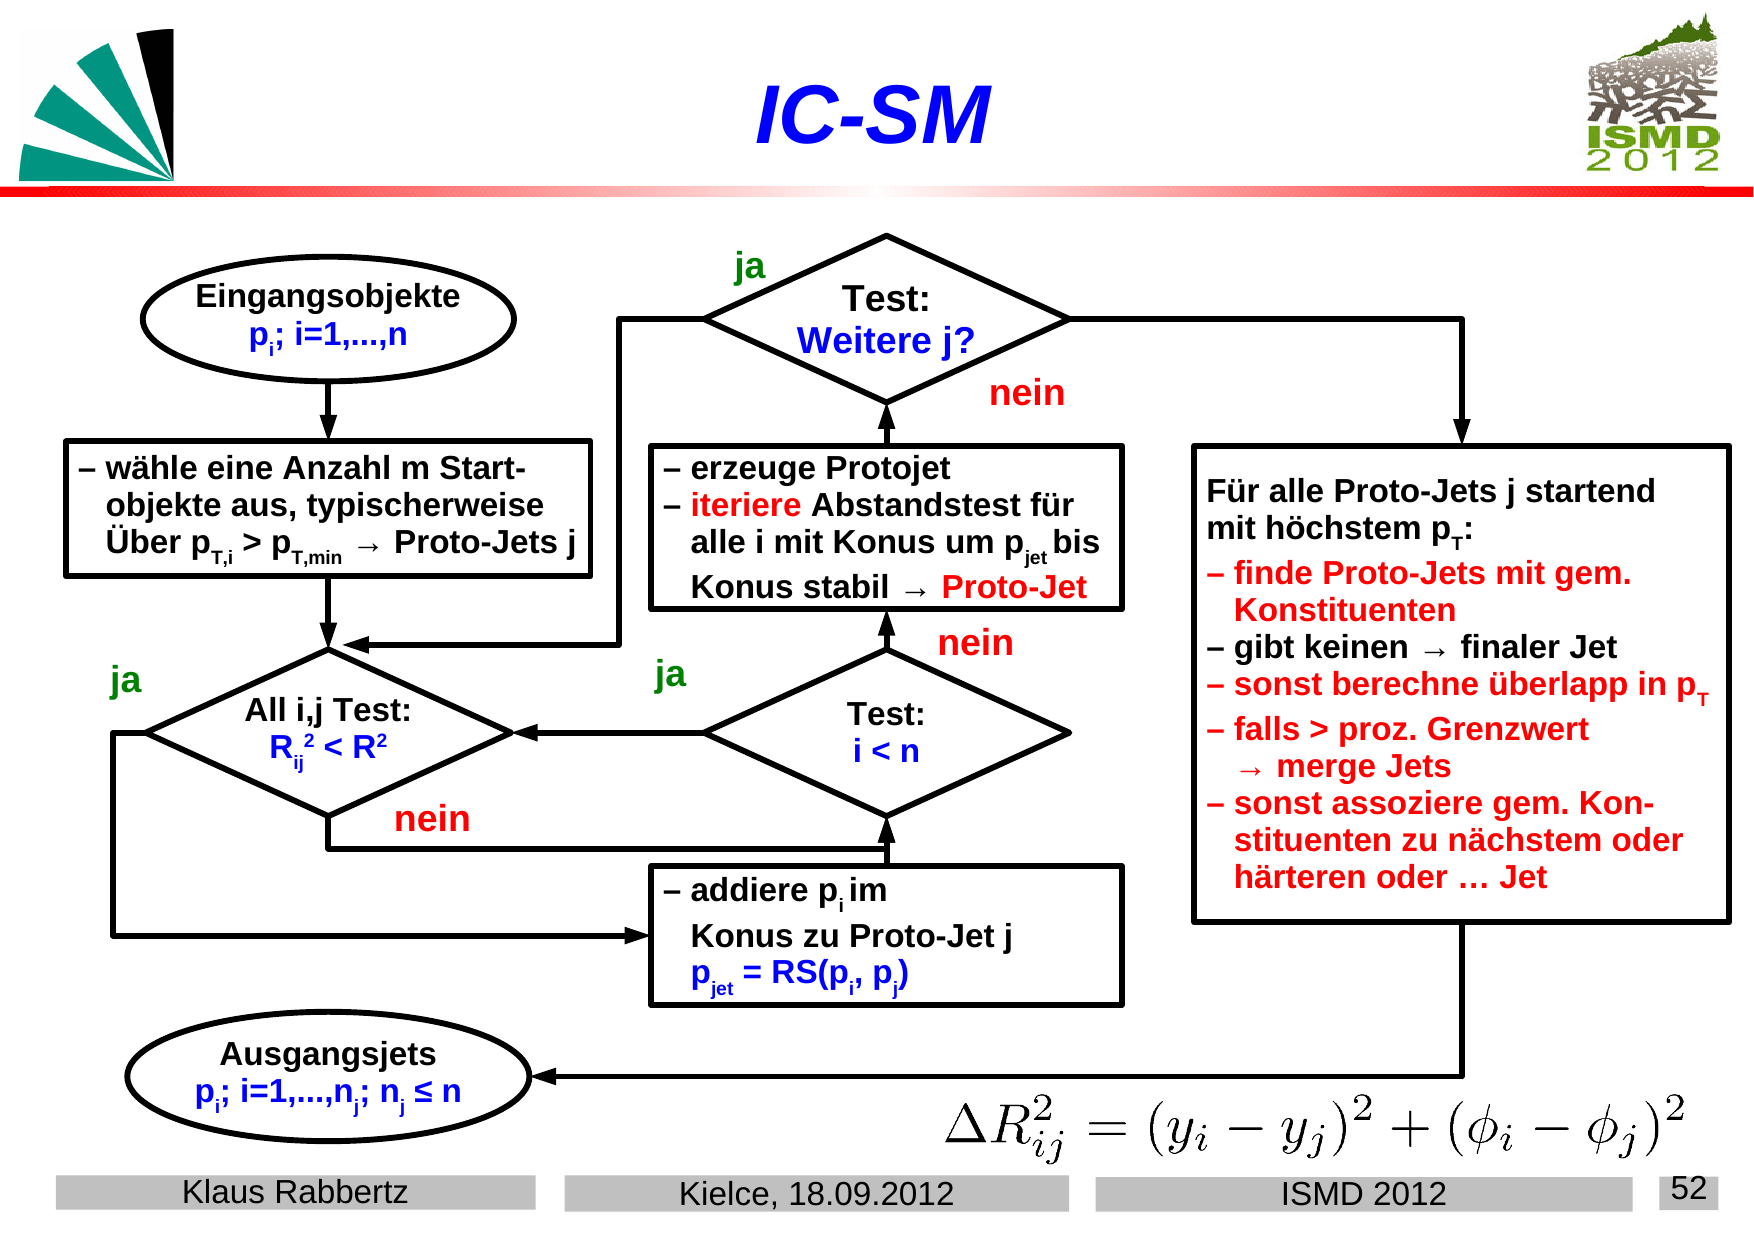

# IC-SM
Test:
Weitere j?
ja
Eingangsobjekte
pi; i=1,...,n
nein
– wähle eine Anzahl m Start-
 objekte aus, typischerweise
 Über pT,i > pT,min → Proto-Jets j
– erzeuge Protojet
– iteriere Abstandstest für
 alle i mit Konus um pjet bis
 Konus stabil → Proto-Jet
Für alle Proto-Jets j startend
mit höchstem pT:
– finde Proto-Jets mit gem.
 Konstituenten
– gibt keinen → finaler Jet
– sonst berechne überlapp in pT
– falls > proz. Grenzwert
 → merge Jets
– sonst assoziere gem. Kon-
 stituenten zu nächstem oder
 härteren oder … Jet
nein
ja
All i,j Test:
Rij2 < R2
Test:
i < n
ja
nein
– addiere pi im
 Konus zu Proto-Jet j
 pjet = RS(pi, pj)
Ausgangsjets
pi; i=1,...,nj; nj ≤ n